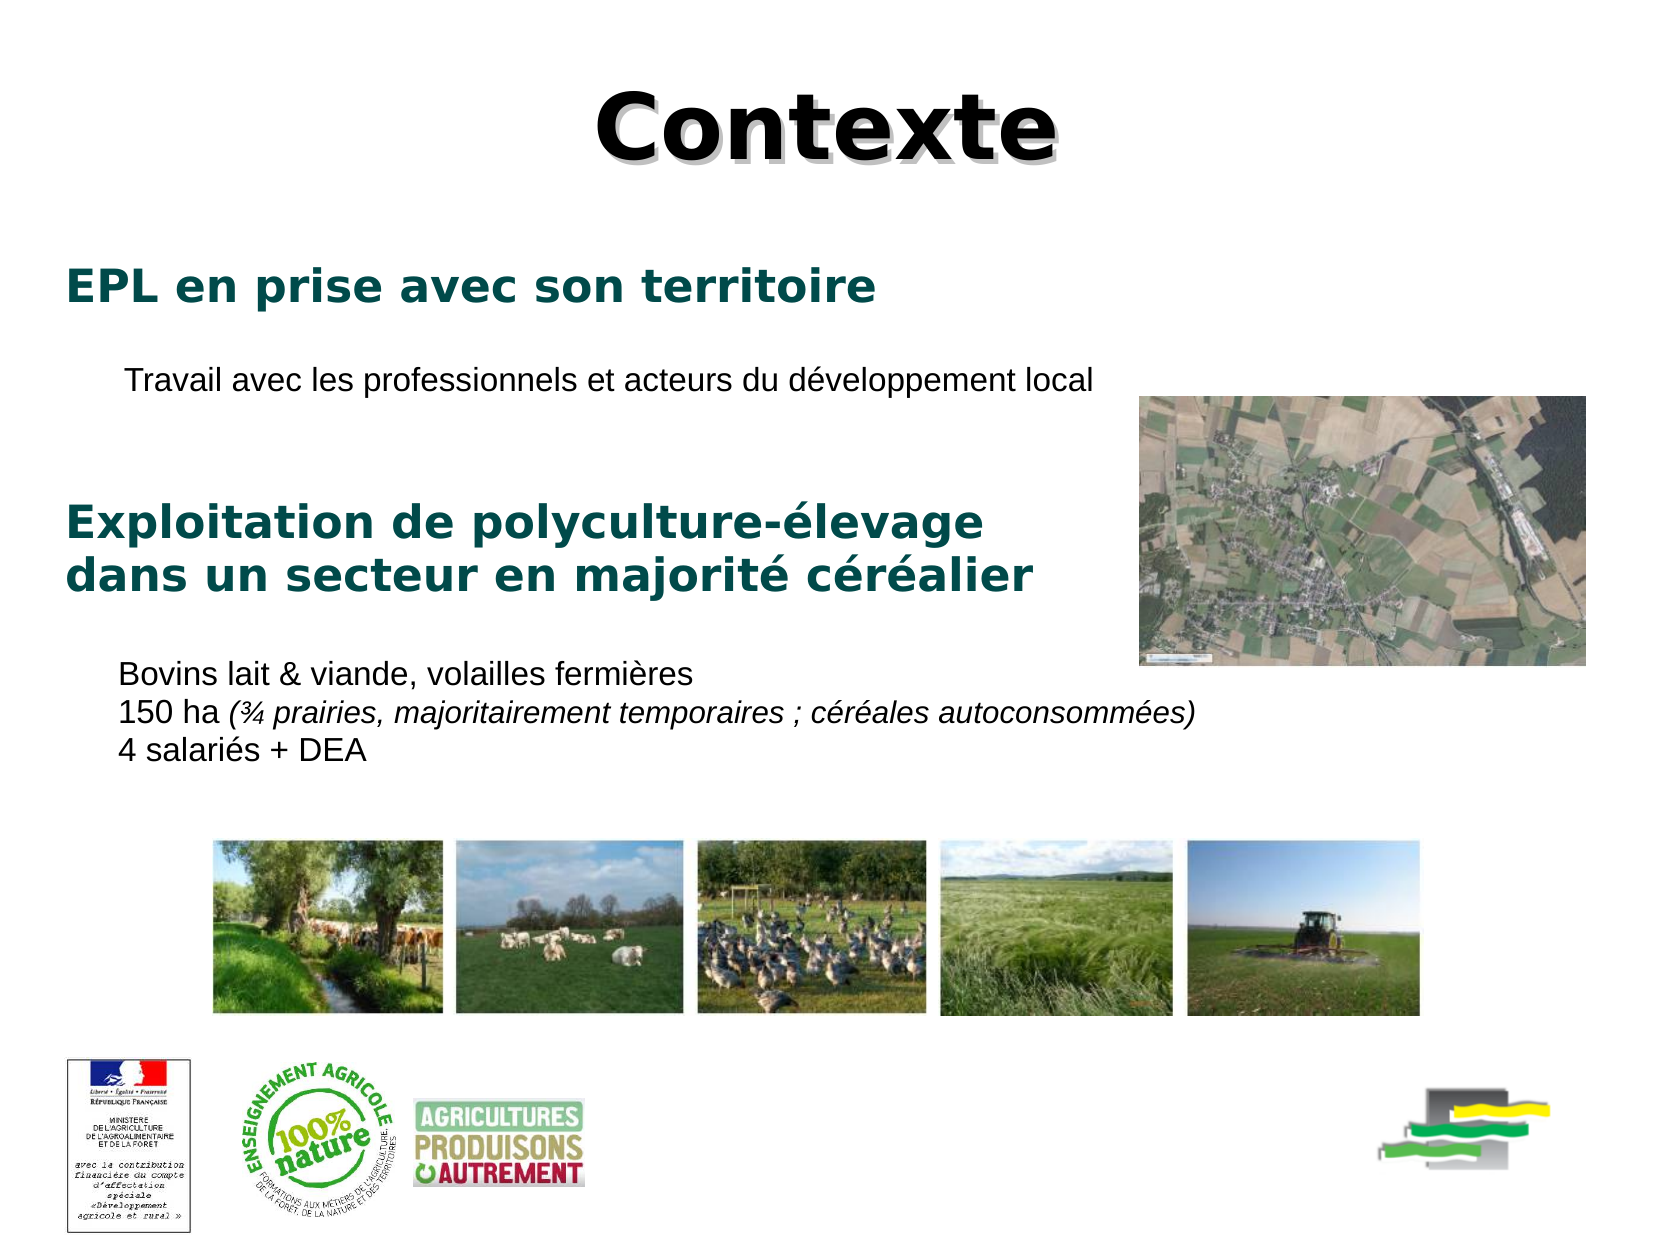

# Contexte
EPL en prise avec son territoire
Travail avec les professionnels et acteurs du développement local
Exploitation de polyculture-élevage dans un secteur en majorité céréalier
Bovins lait & viande, volailles fermières
150 ha (¾ prairies, majoritairement temporaires ; céréales autoconsommées)
4 salariés + DEA